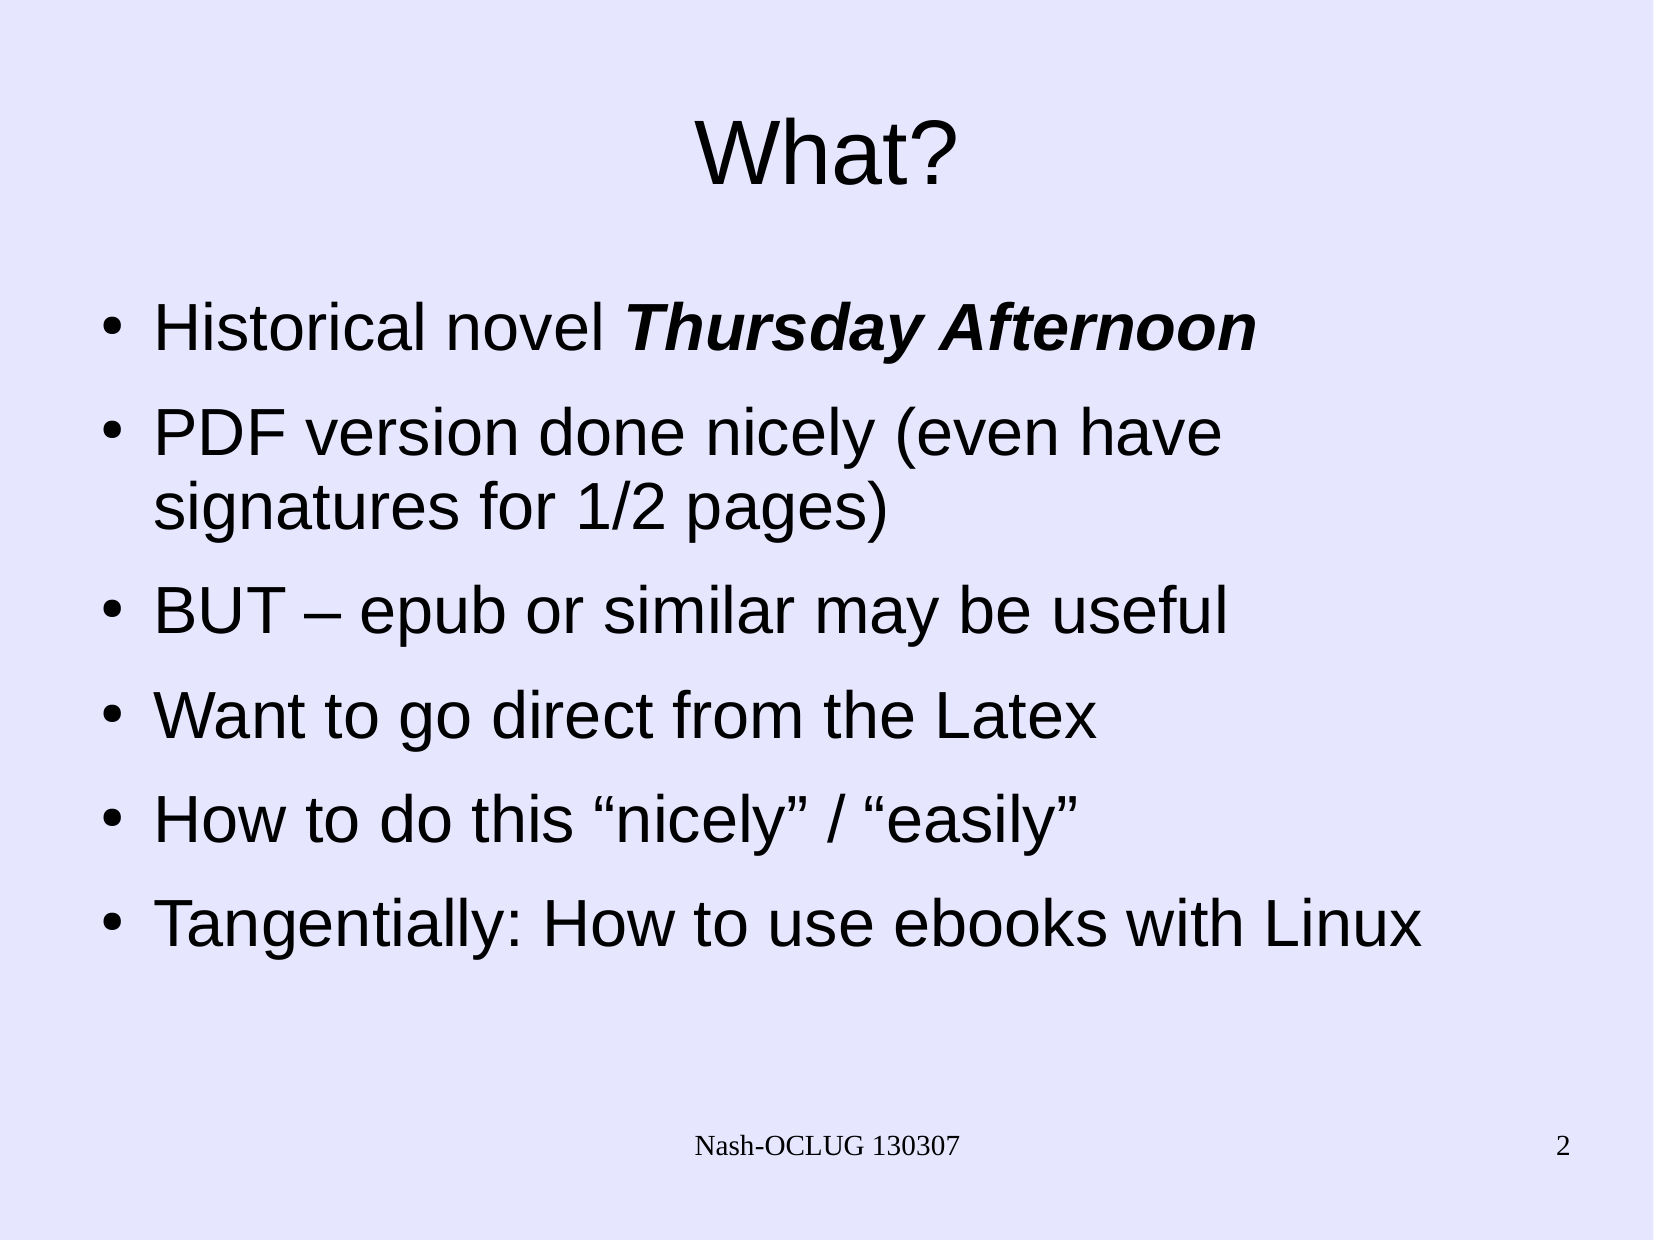

# What?
Historical novel Thursday Afternoon
PDF version done nicely (even have signatures for 1/2 pages)
BUT – epub or similar may be useful
Want to go direct from the Latex
How to do this “nicely” / “easily”
Tangentially: How to use ebooks with Linux
2